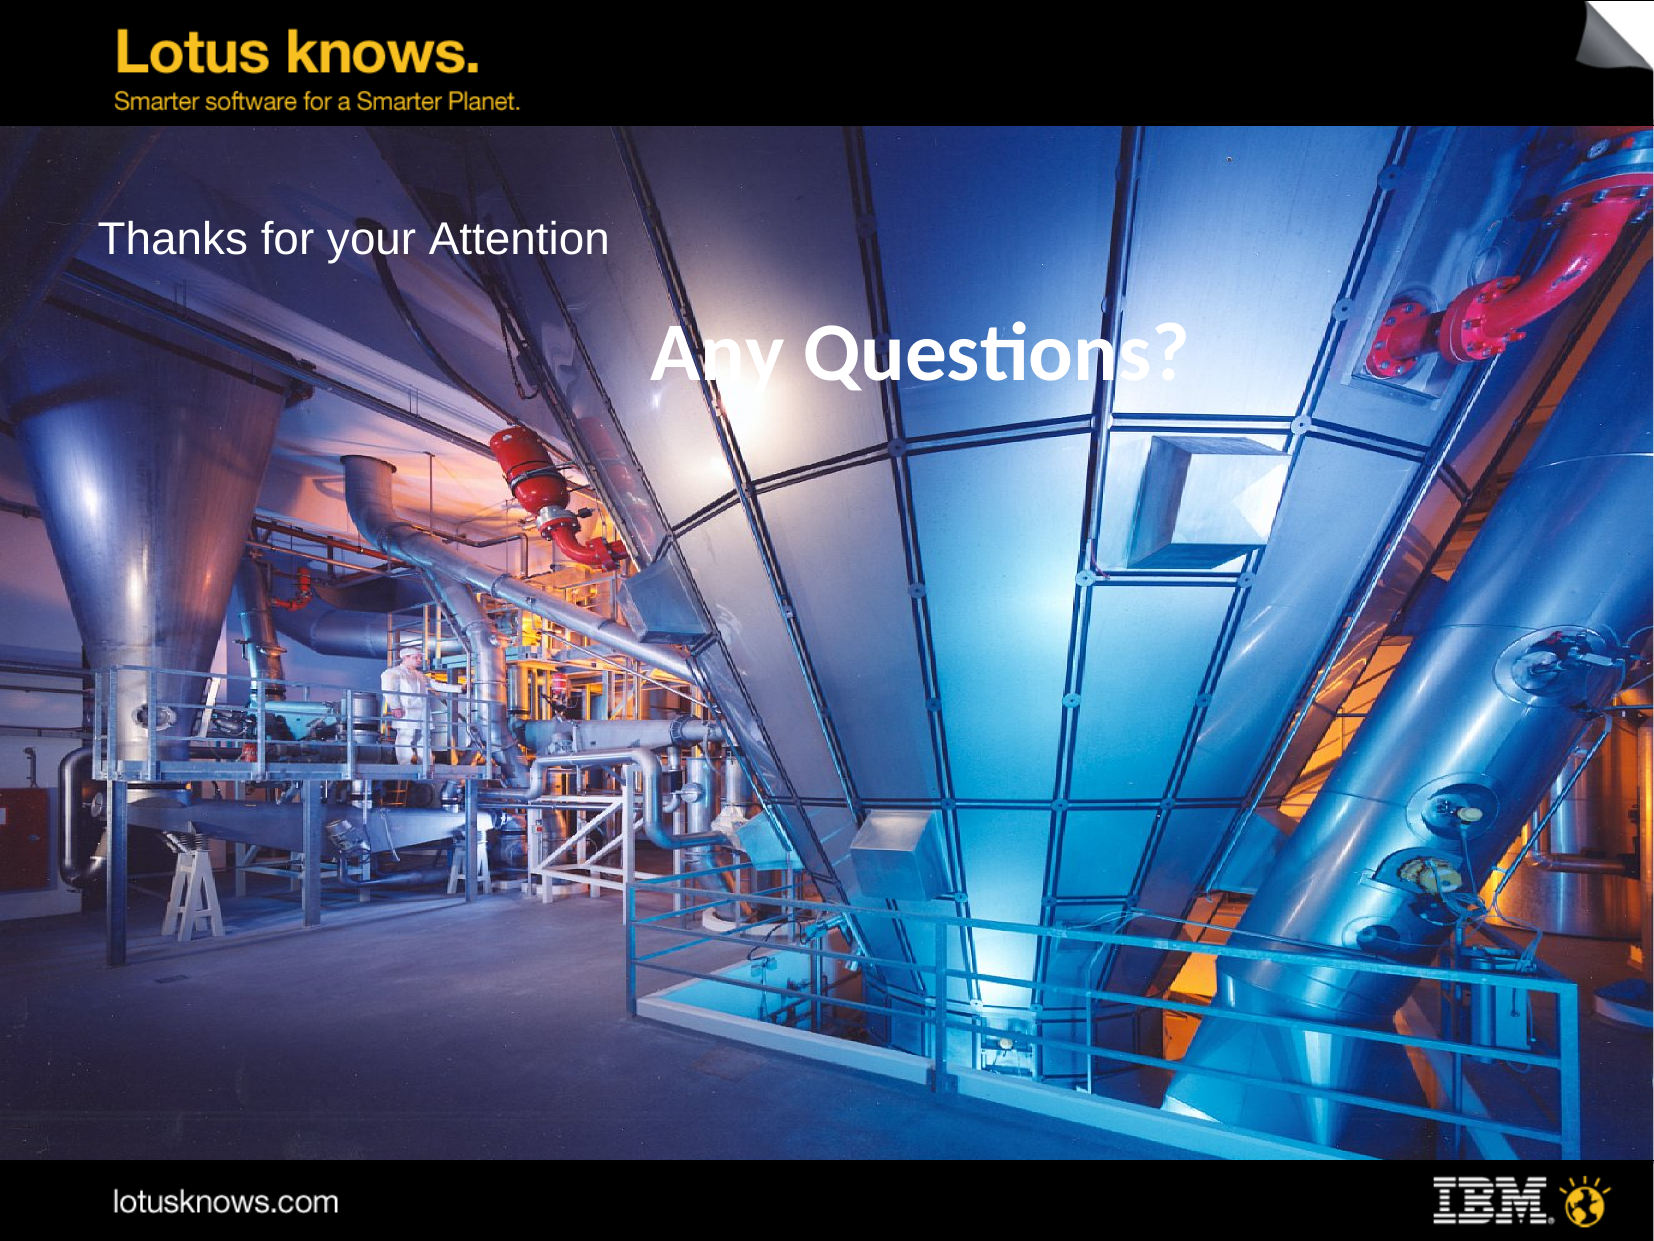

# Thanks for your Attention
Any Questions?